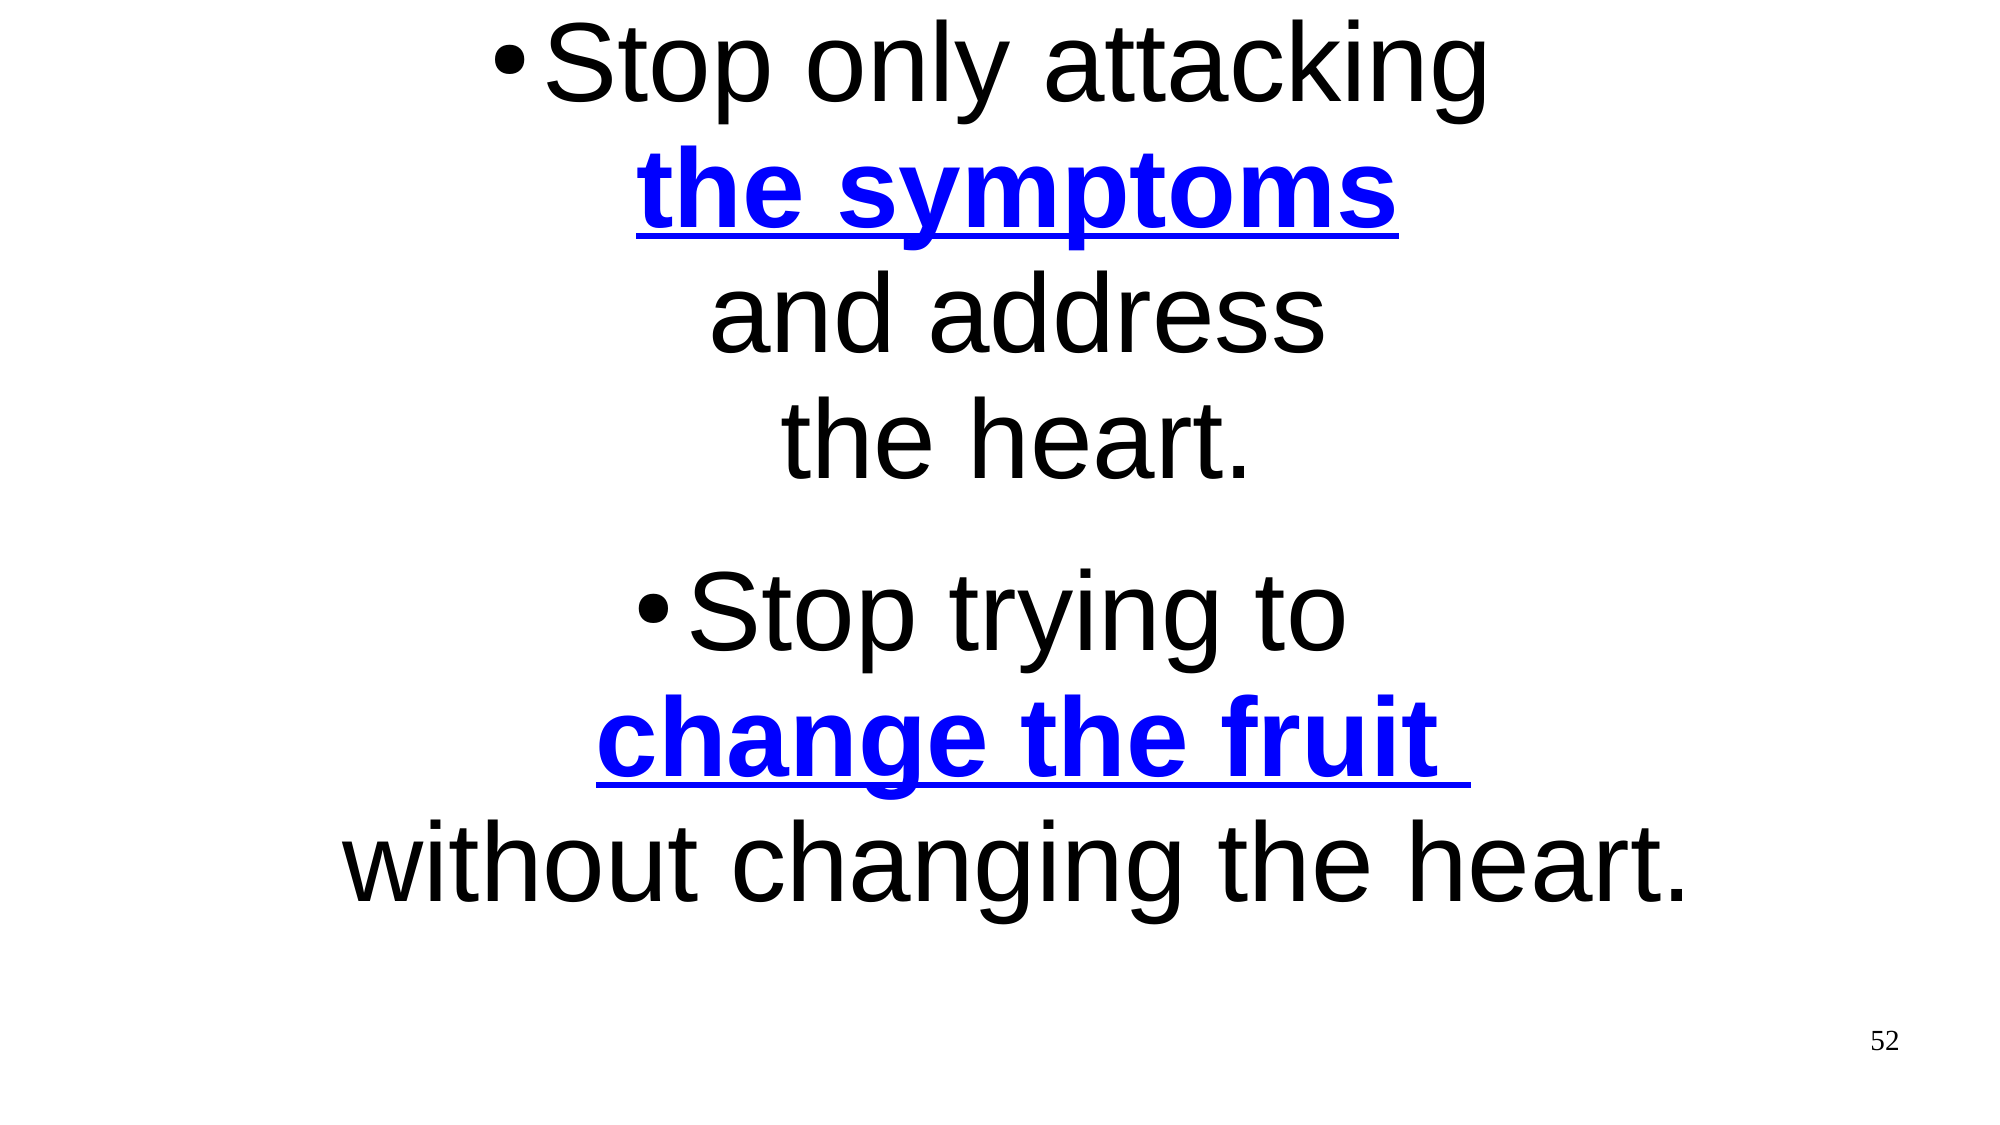

# Stop only attacking the symptoms and address the heart.
Stop trying to
change the fruit
without changing the heart.
52